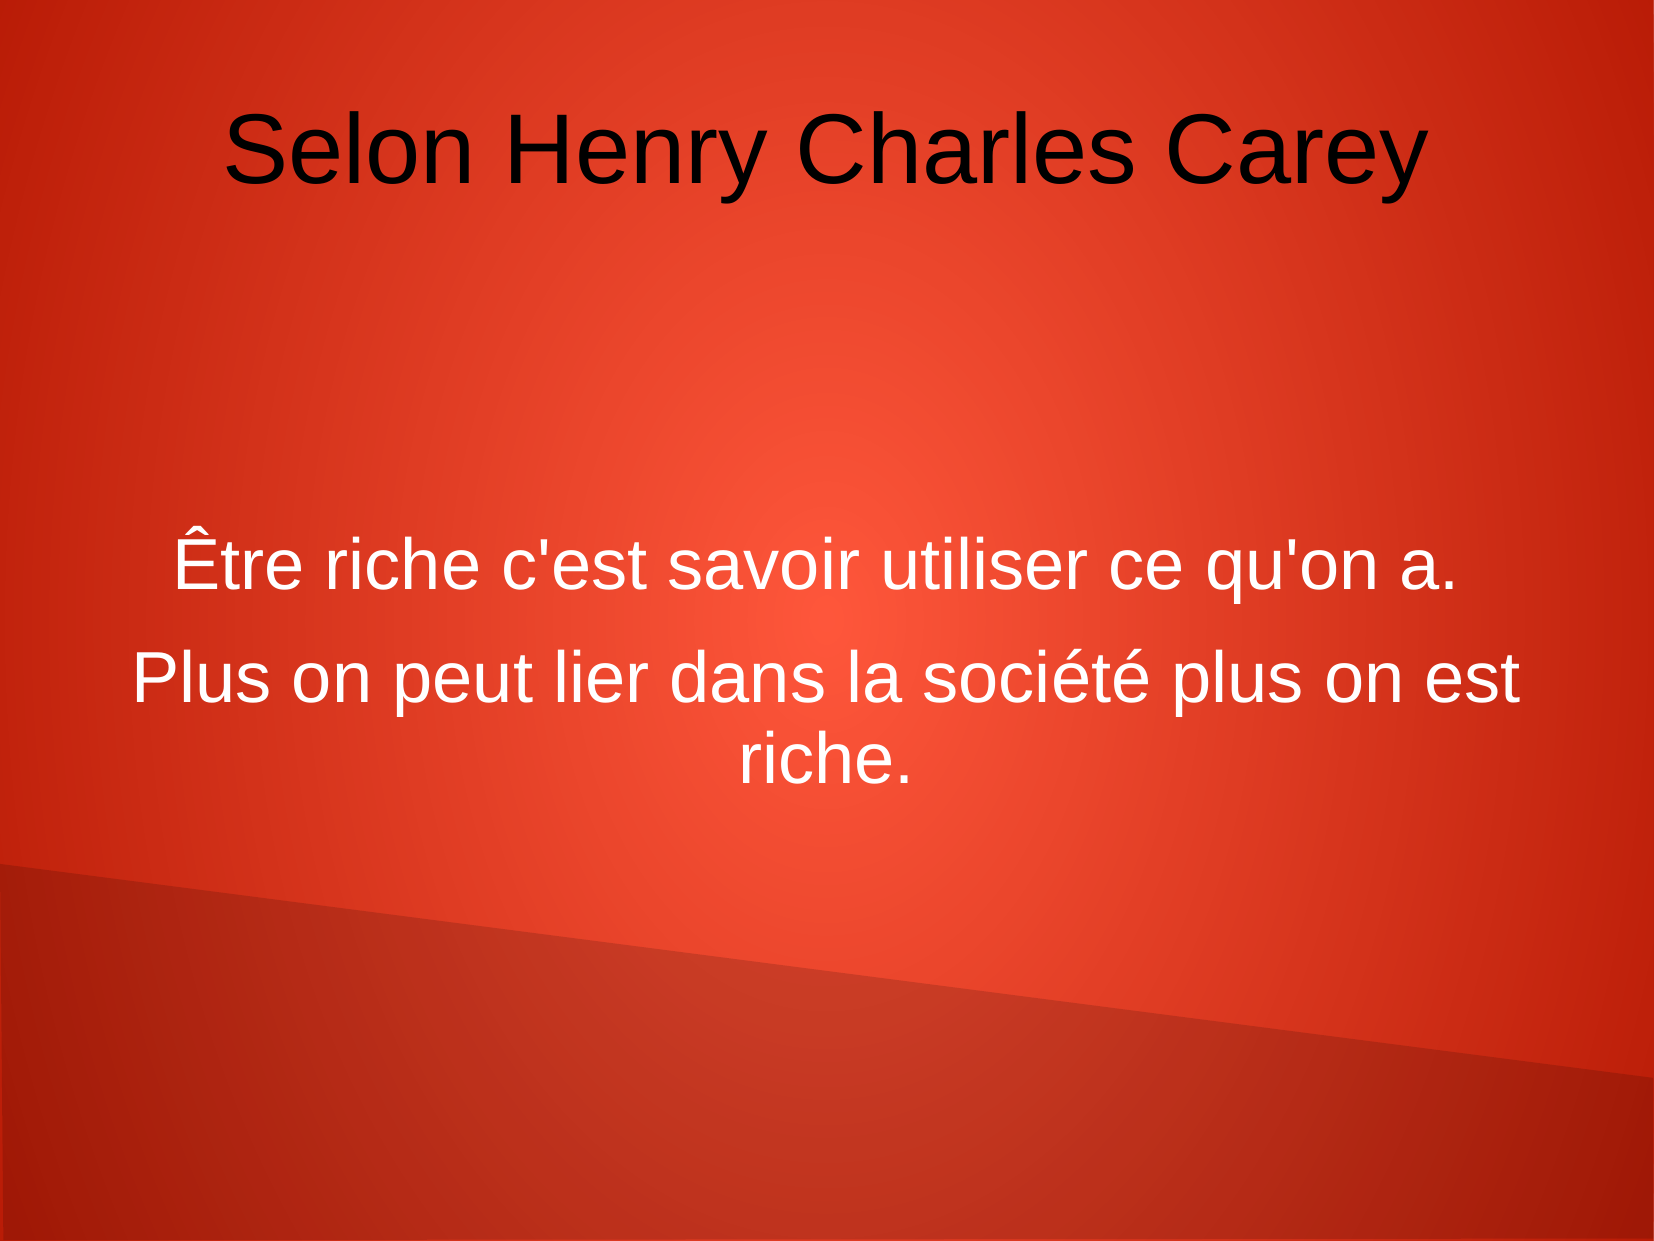

# Selon Henry Charles Carey
Être riche c'est savoir utiliser ce qu'on a.
Plus on peut lier dans la société plus on est riche.